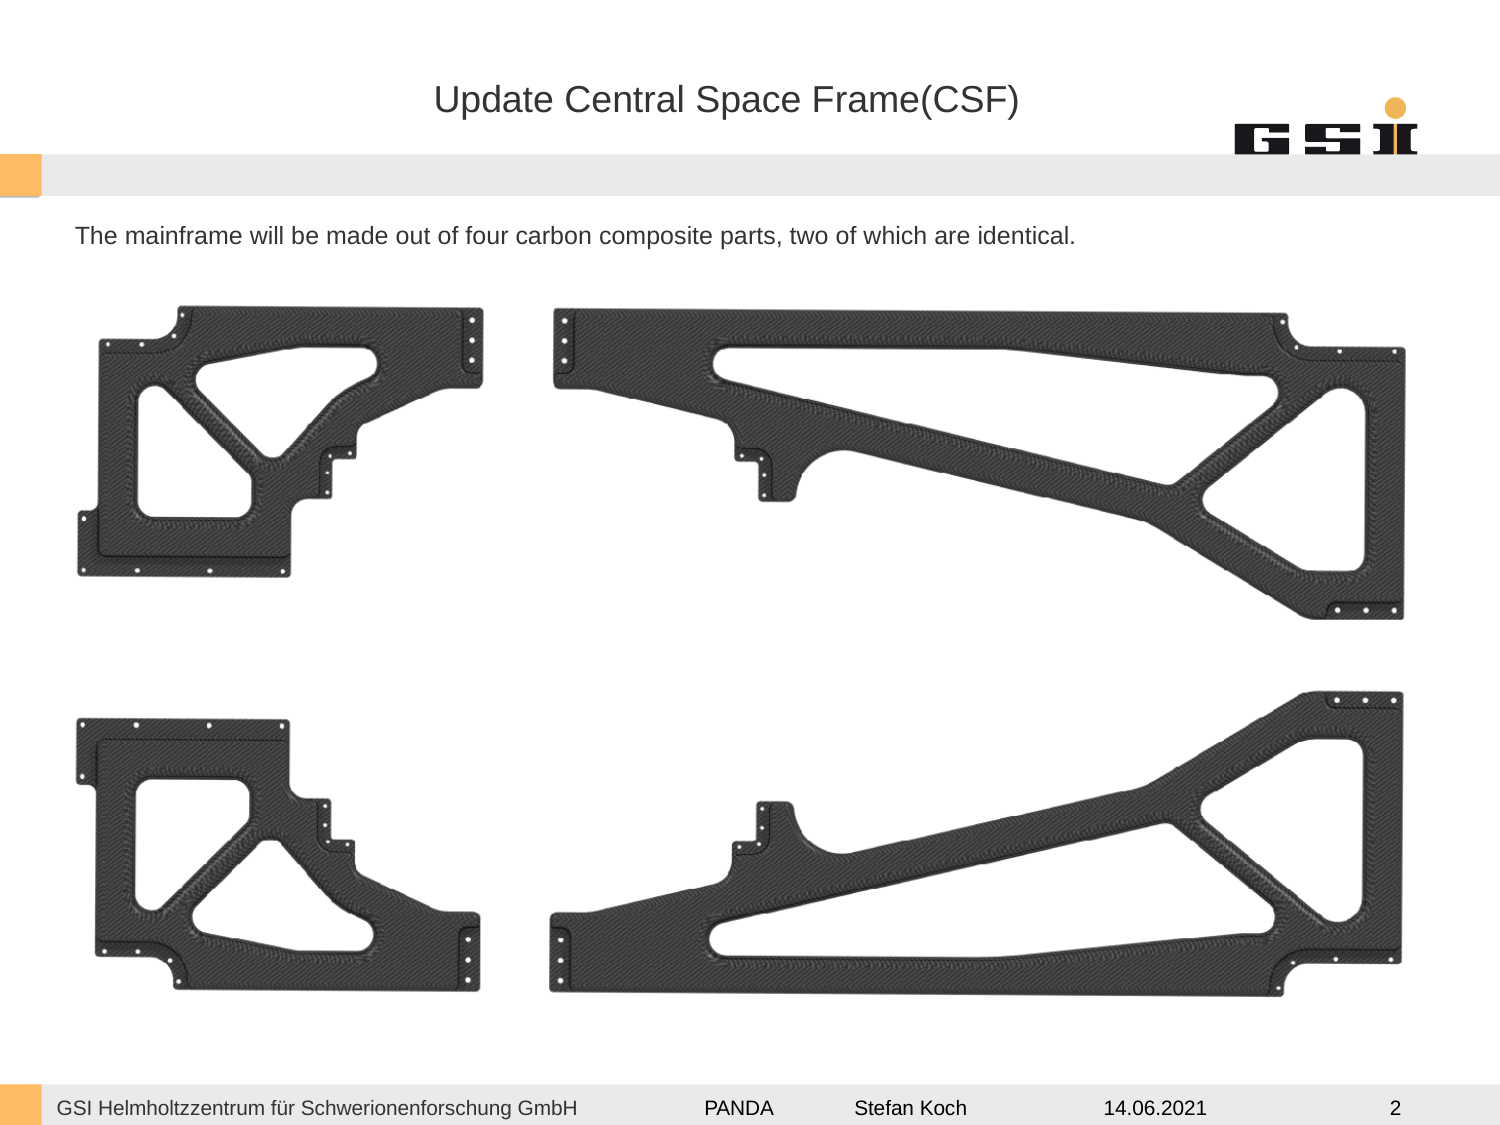

Update Central Space Frame(CSF)
The mainframe will be made out of four carbon composite parts, two of which are identical.